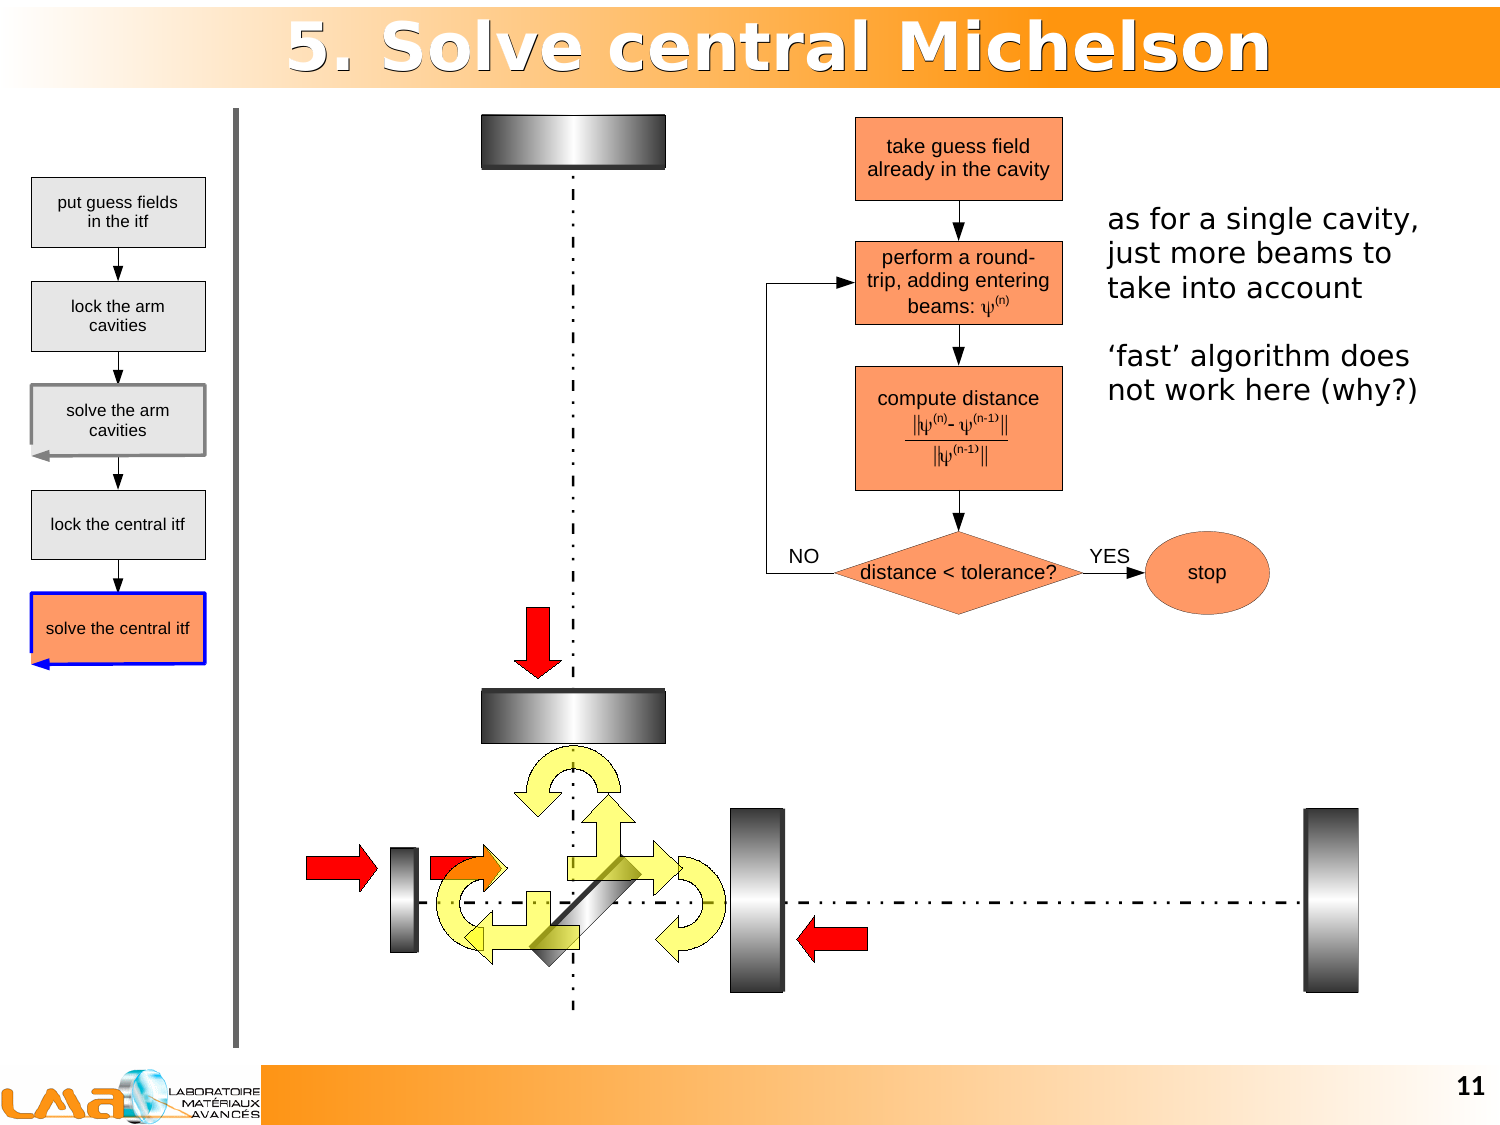

# 5. Solve central Michelson
as for a single cavity,
just more beams to take into account
‘fast’ algorithm does not work here (why?)
11